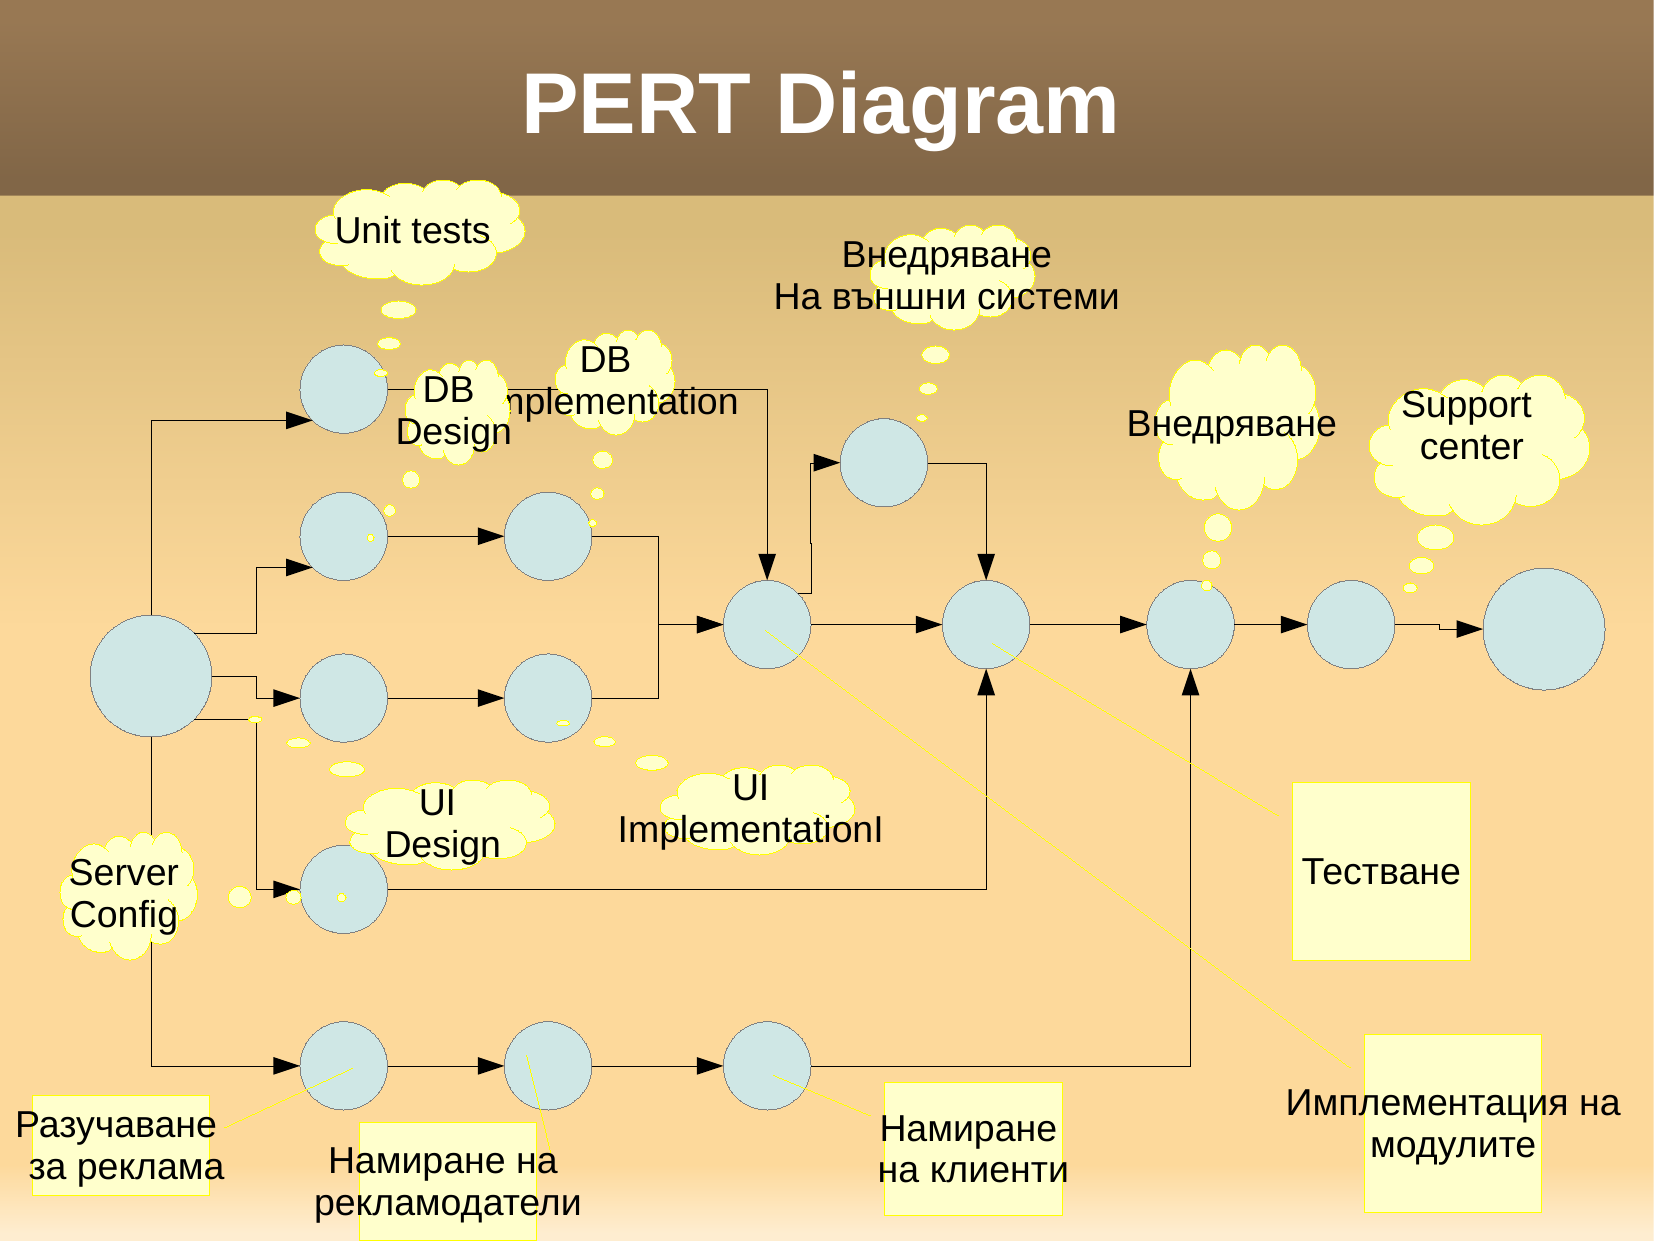

# PERT Diagram
Unit tests
Внедряване
На външни системи
DB
Implementation
Внедряване
DB
Design
Support
center
UI
 ImplementationI
UI
Design
Тестване
Server
Config
Имплементация на
модулите
Намиране
на клиенти
Разучаване
 за реклама
Намиране на
рекламодатели